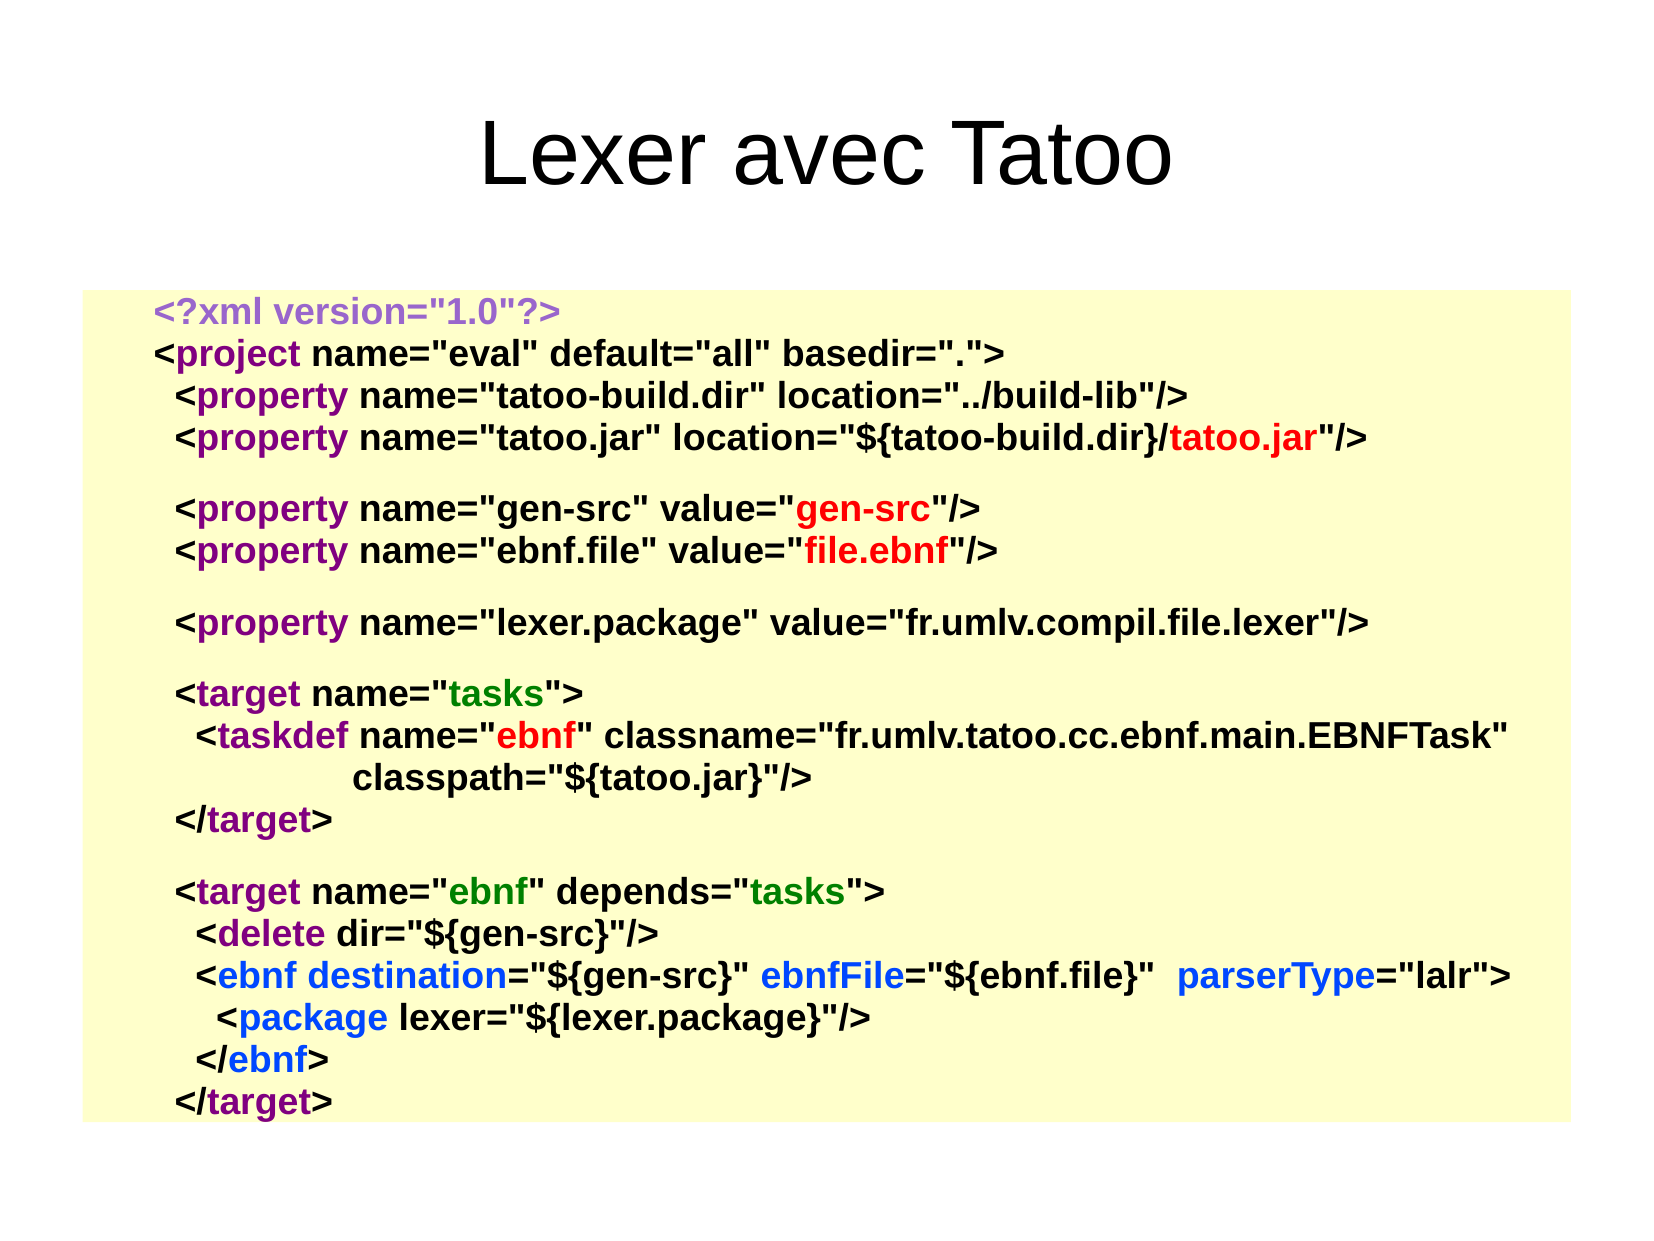

# Lexer avec Tatoo
<?xml version="1.0"?>
<project name="eval" default="all" basedir=".">
 <property name="tatoo-build.dir" location="../build-lib"/>
 <property name="tatoo.jar" location="${tatoo-build.dir}/tatoo.jar"/>
 <property name="gen-src" value="gen-src"/>
 <property name="ebnf.file" value="file.ebnf"/>
 <property name="lexer.package" value="fr.umlv.compil.file.lexer"/>
 <target name="tasks">
 <taskdef name="ebnf" classname="fr.umlv.tatoo.cc.ebnf.main.EBNFTask"
 classpath="${tatoo.jar}"/>
 </target>
 <target name="ebnf" depends="tasks">
 <delete dir="${gen-src}"/>
 <ebnf destination="${gen-src}" ebnfFile="${ebnf.file}" parserType="lalr">
 <package lexer="${lexer.package}"/>
 </ebnf>
 </target>